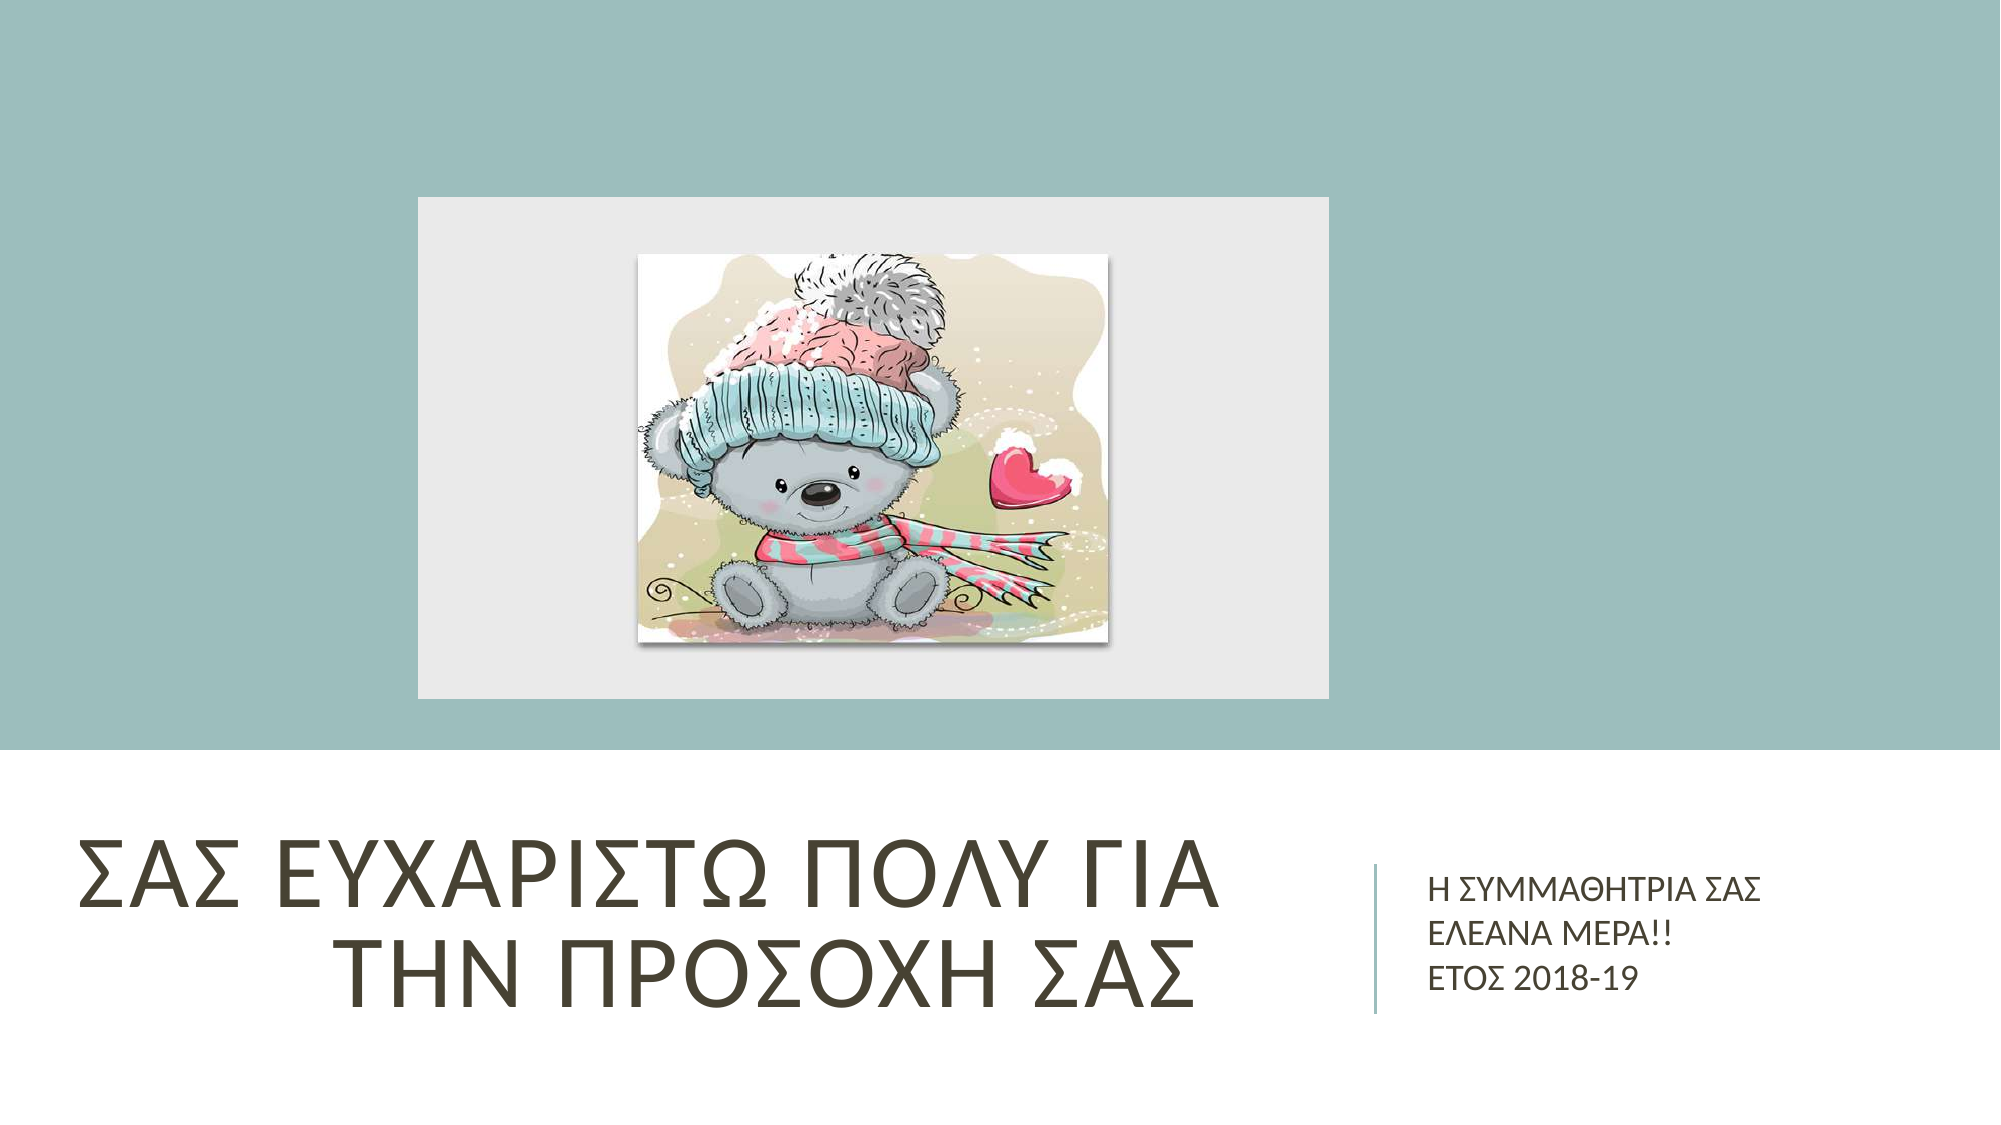

# Σας ευχαριστΩ πολυ για την προσοχη σας
Η ΣΥΜΜΑΘΗΤΡΙΑ ΣΑΣ
ΕΛΕΑΝΑ ΜΕΡΑ!!
ΕΤΟΣ 2018-19